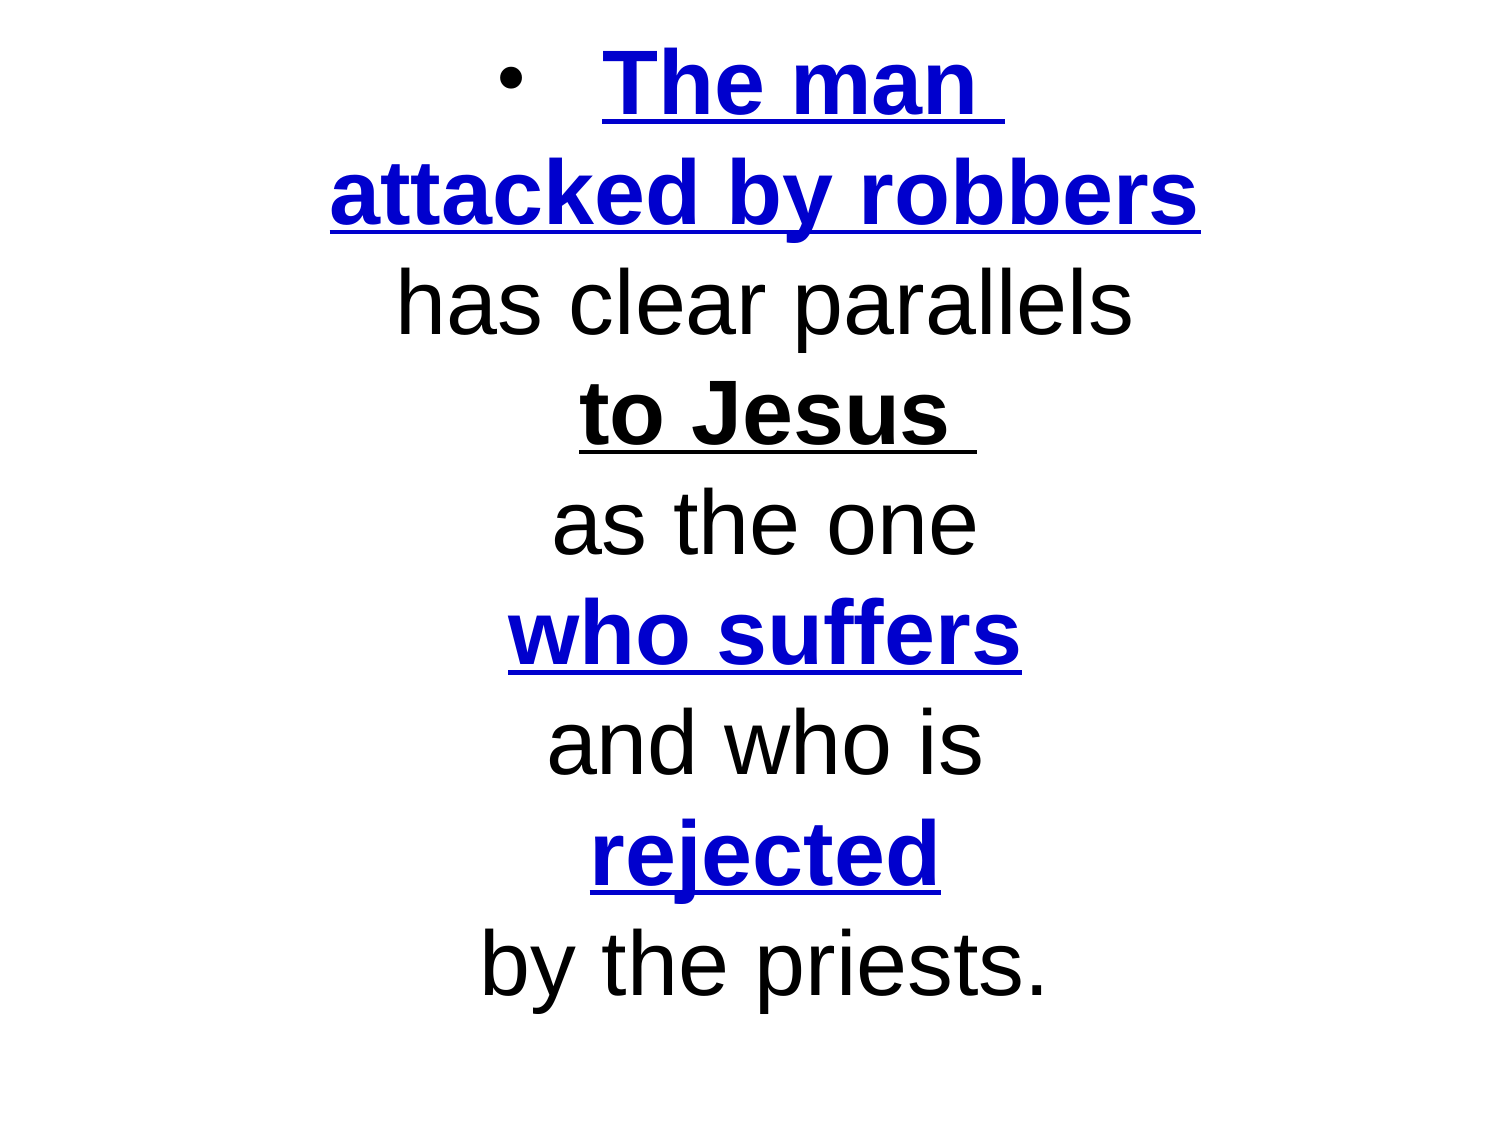

# The man attacked by robbers has clear parallels to Jesus as the one who suffers and who is rejected by the priests.
38